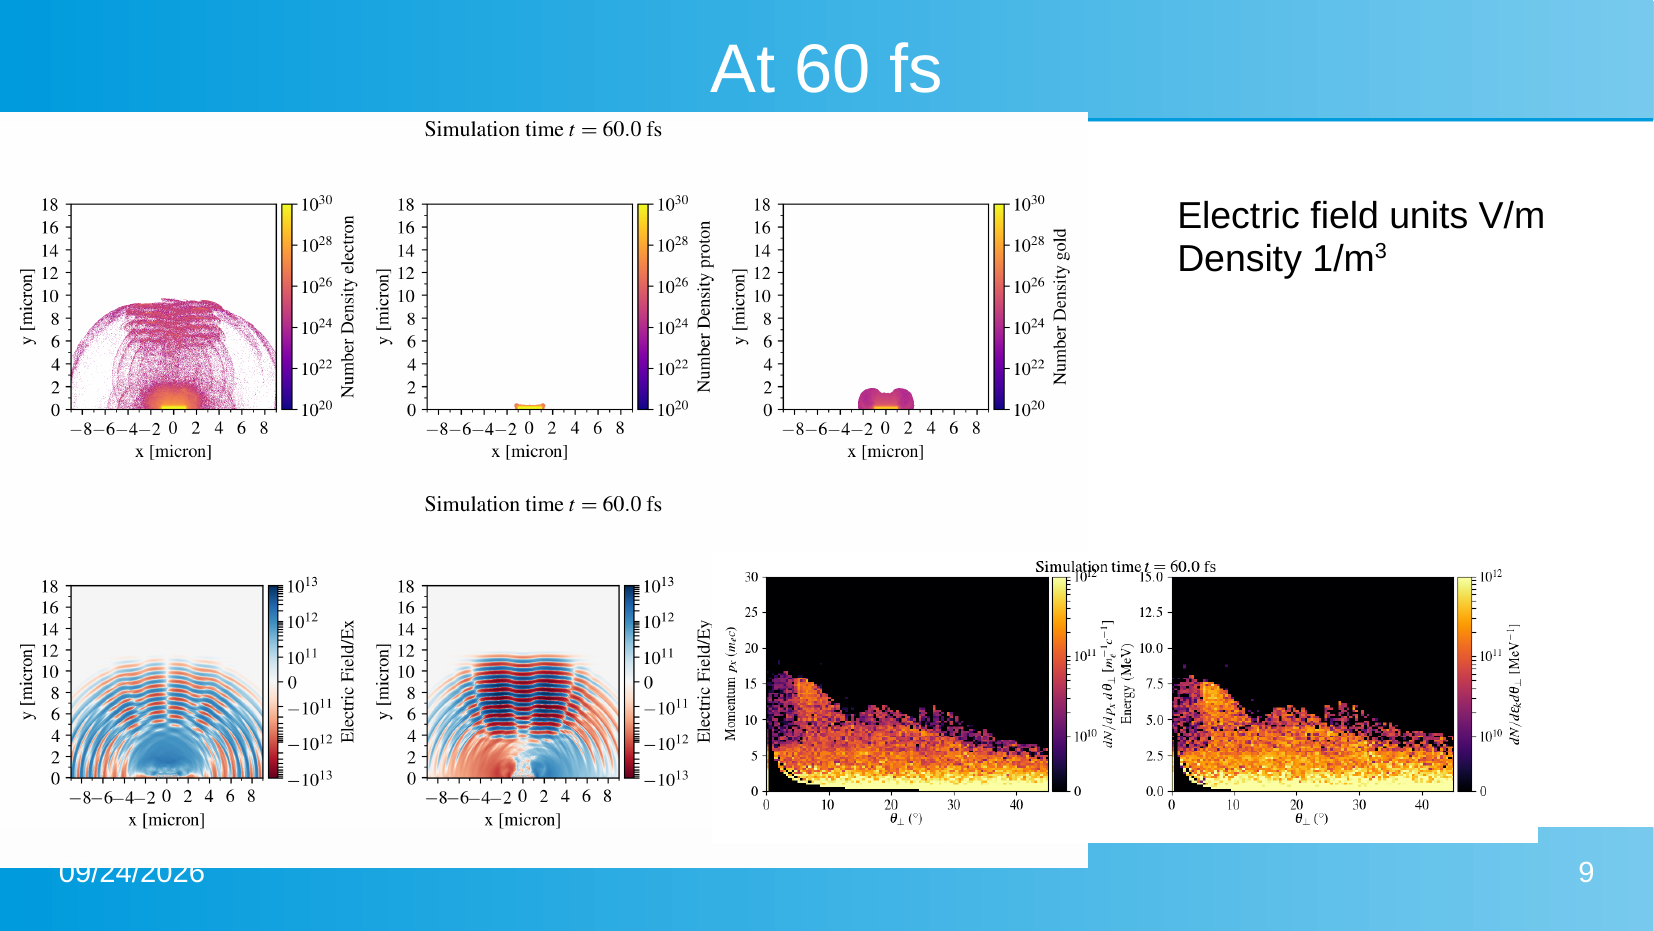

# At 60 fs
Electric field units V/m
Density 1/m3
9